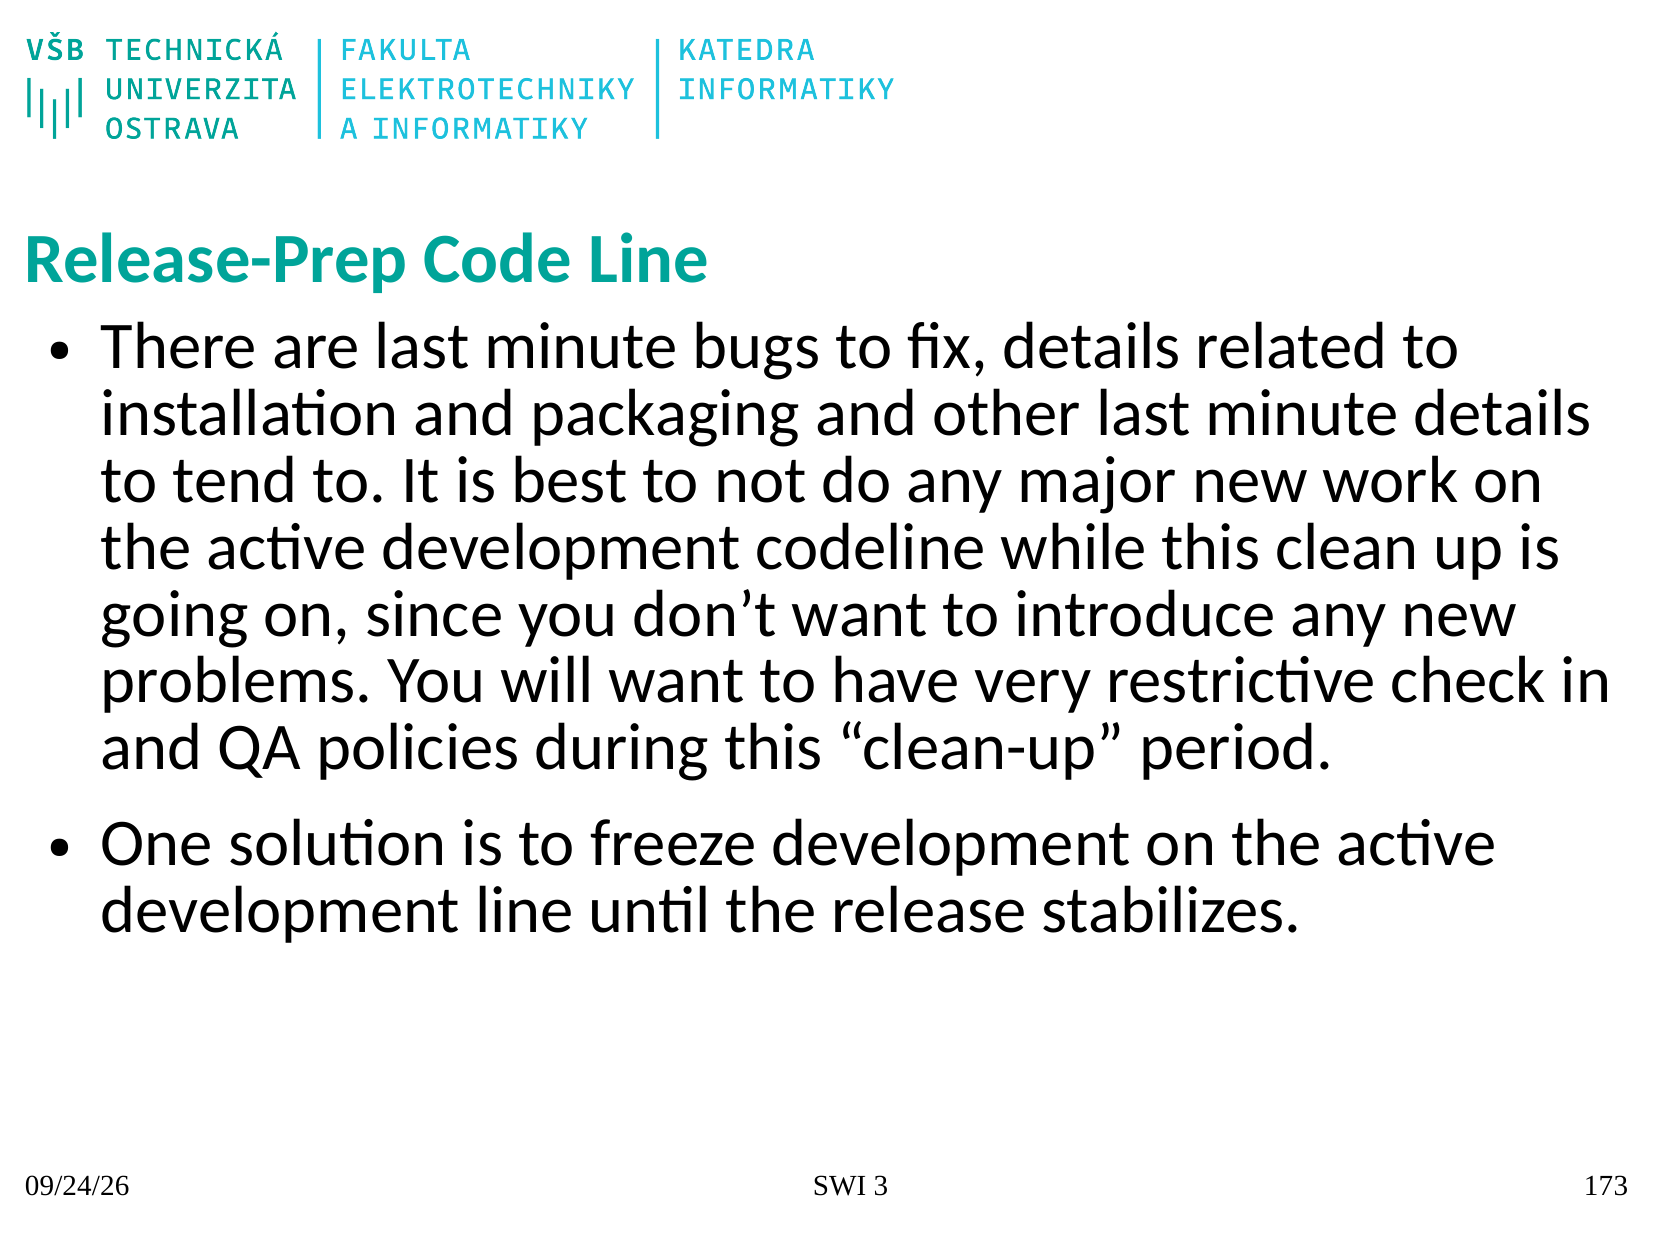

# Release-Prep Code Line
There are last minute bugs to fix, details related to installation and packaging and other last minute details to tend to. It is best to not do any major new work on the active development codeline while this clean up is going on, since you don’t want to introduce any new problems. You will want to have very restrictive check in and QA policies during this “clean-up” period.
One solution is to freeze development on the active development line until the release stabilizes.
SWI 3
173